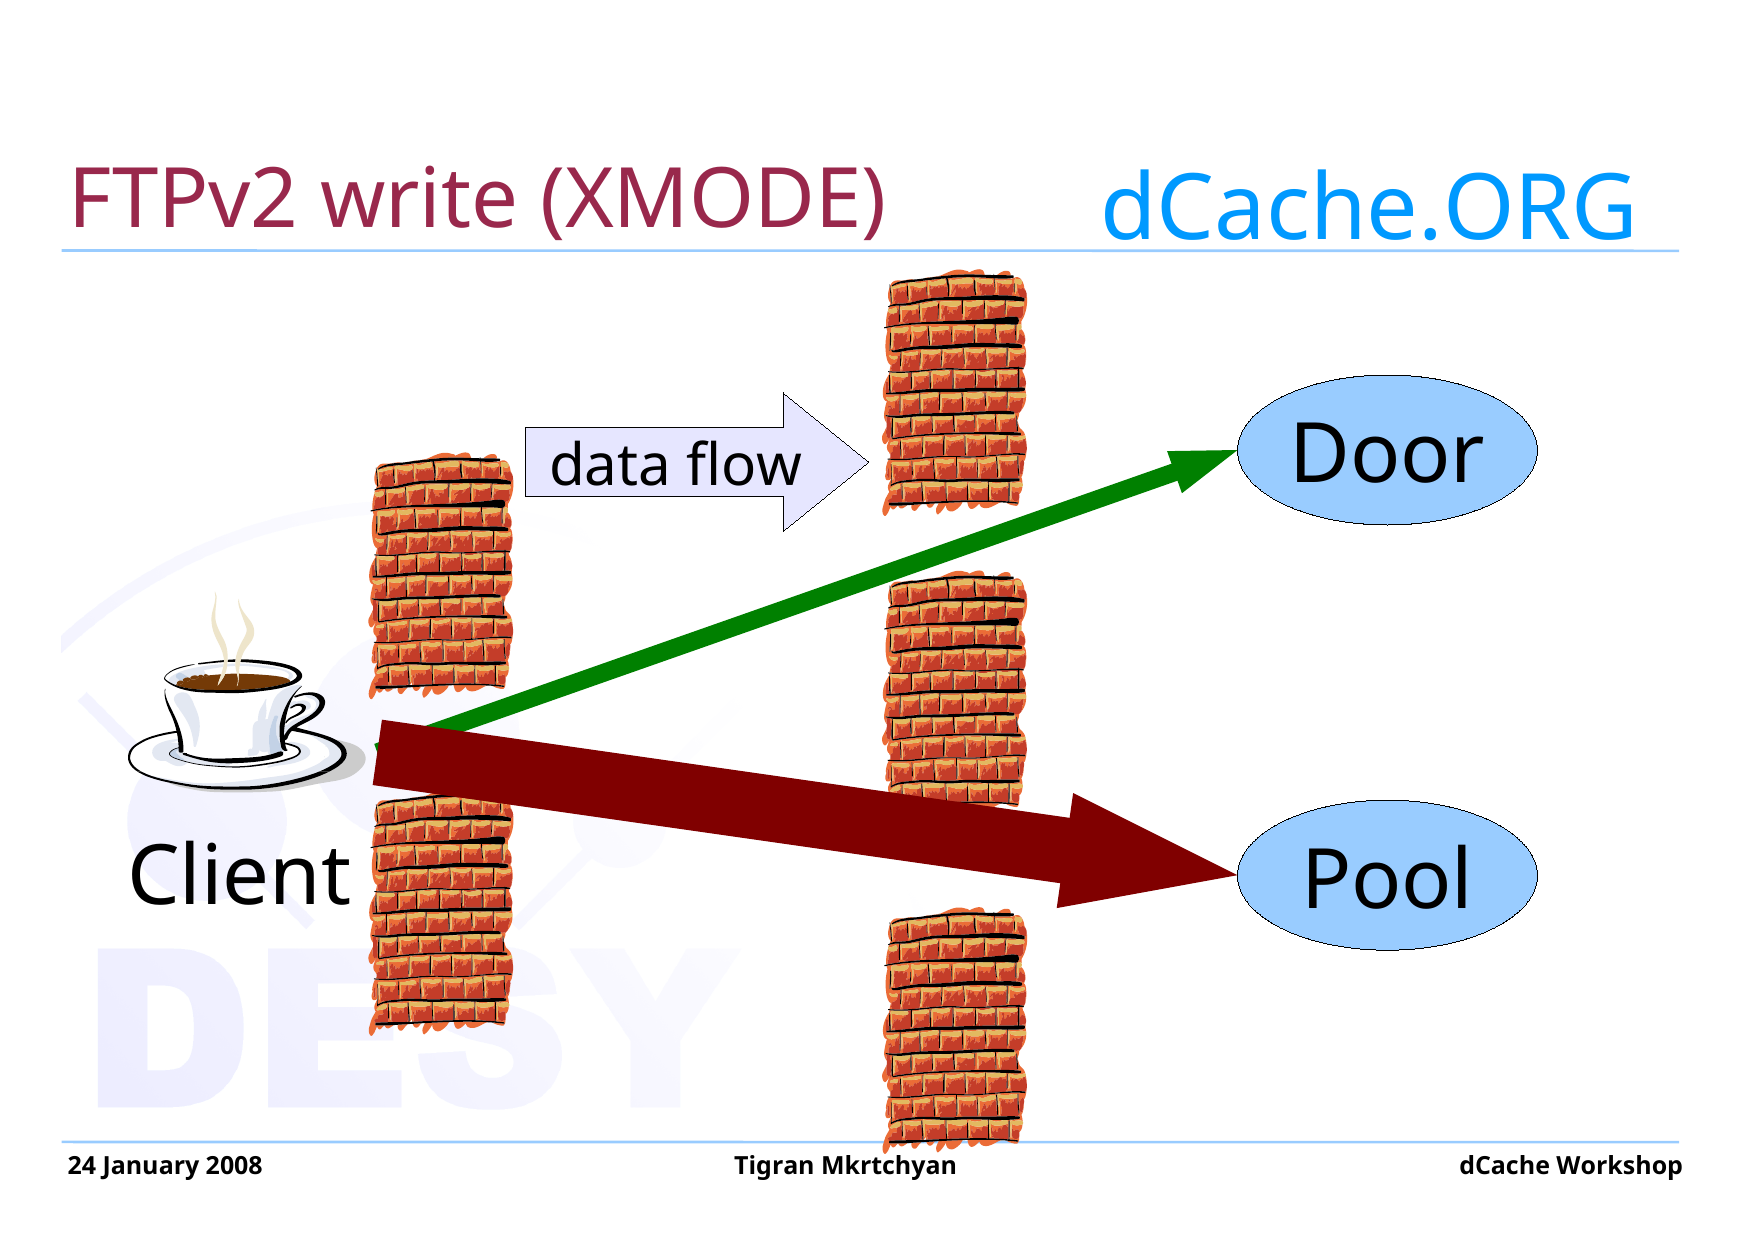

FTPv2 write (XMODE)
Door
data flow
Client
Pool